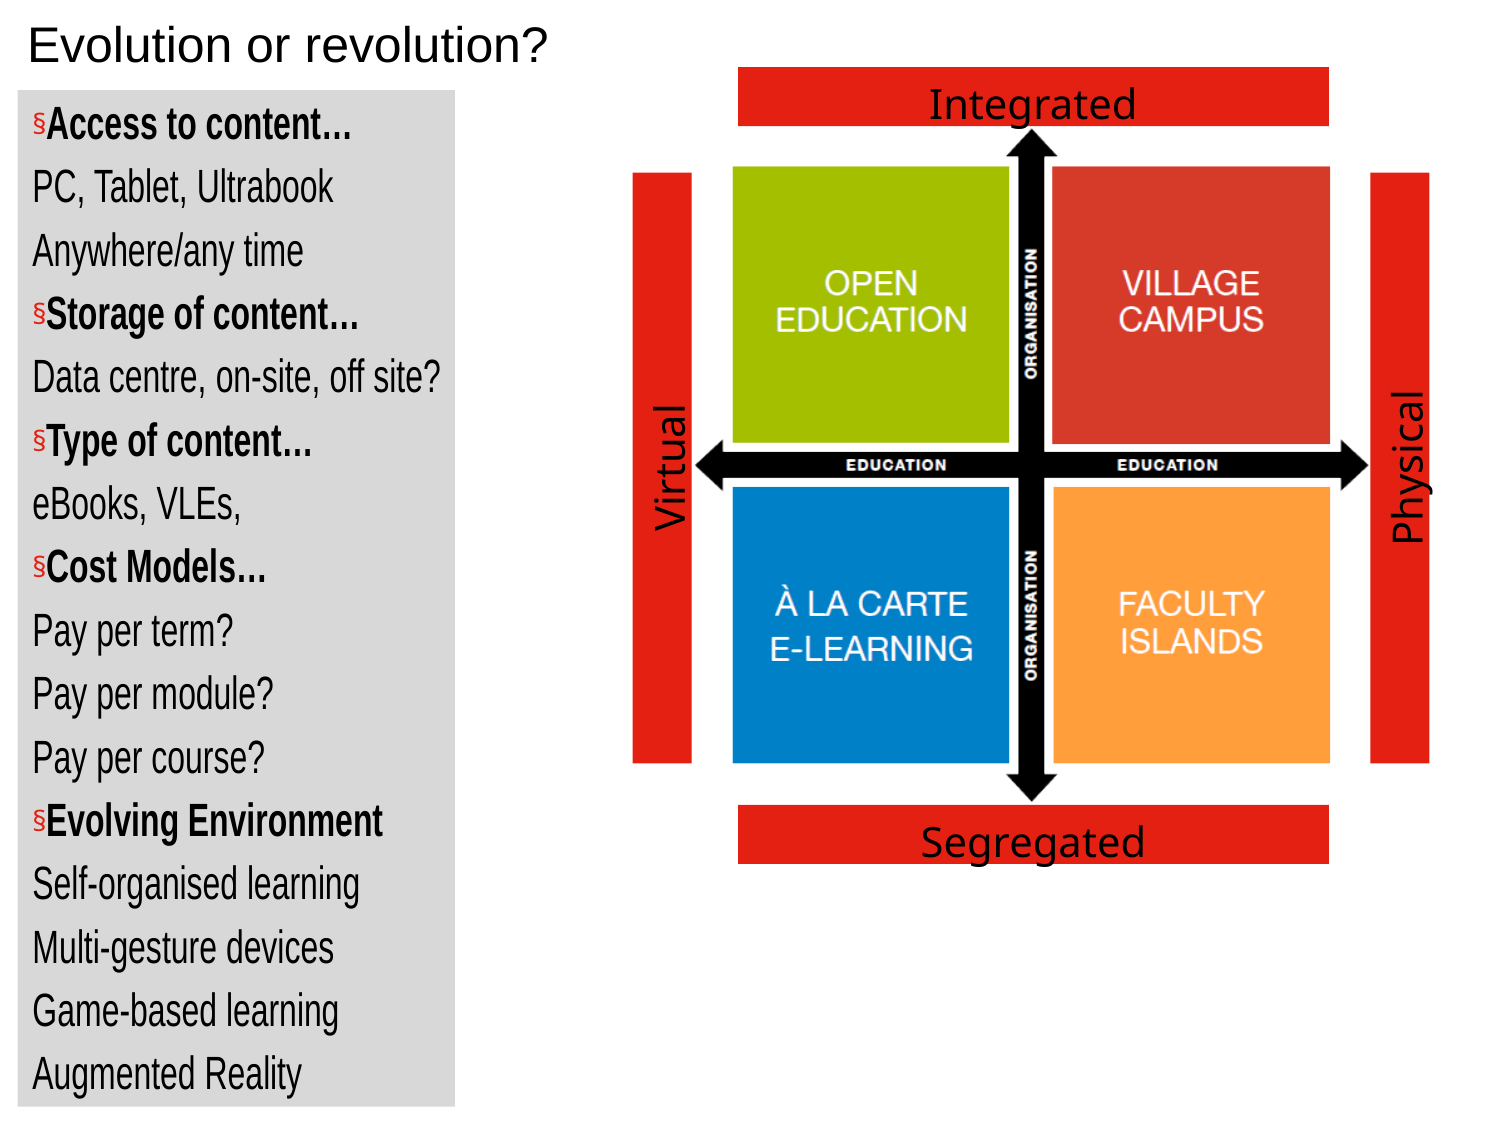

Evolution or revolution?
Integrated
Access to content…
PC, Tablet, Ultrabook
Anywhere/any time
Storage of content…
Data centre, on-site, off site?
Type of content…
eBooks, VLEs,
Cost Models…
Pay per term?
Pay per module?
Pay per course?
Evolving Environment
Self-organised learning
Multi-gesture devices
Game-based learning
Augmented Reality
Virtual
Physical
Segregated